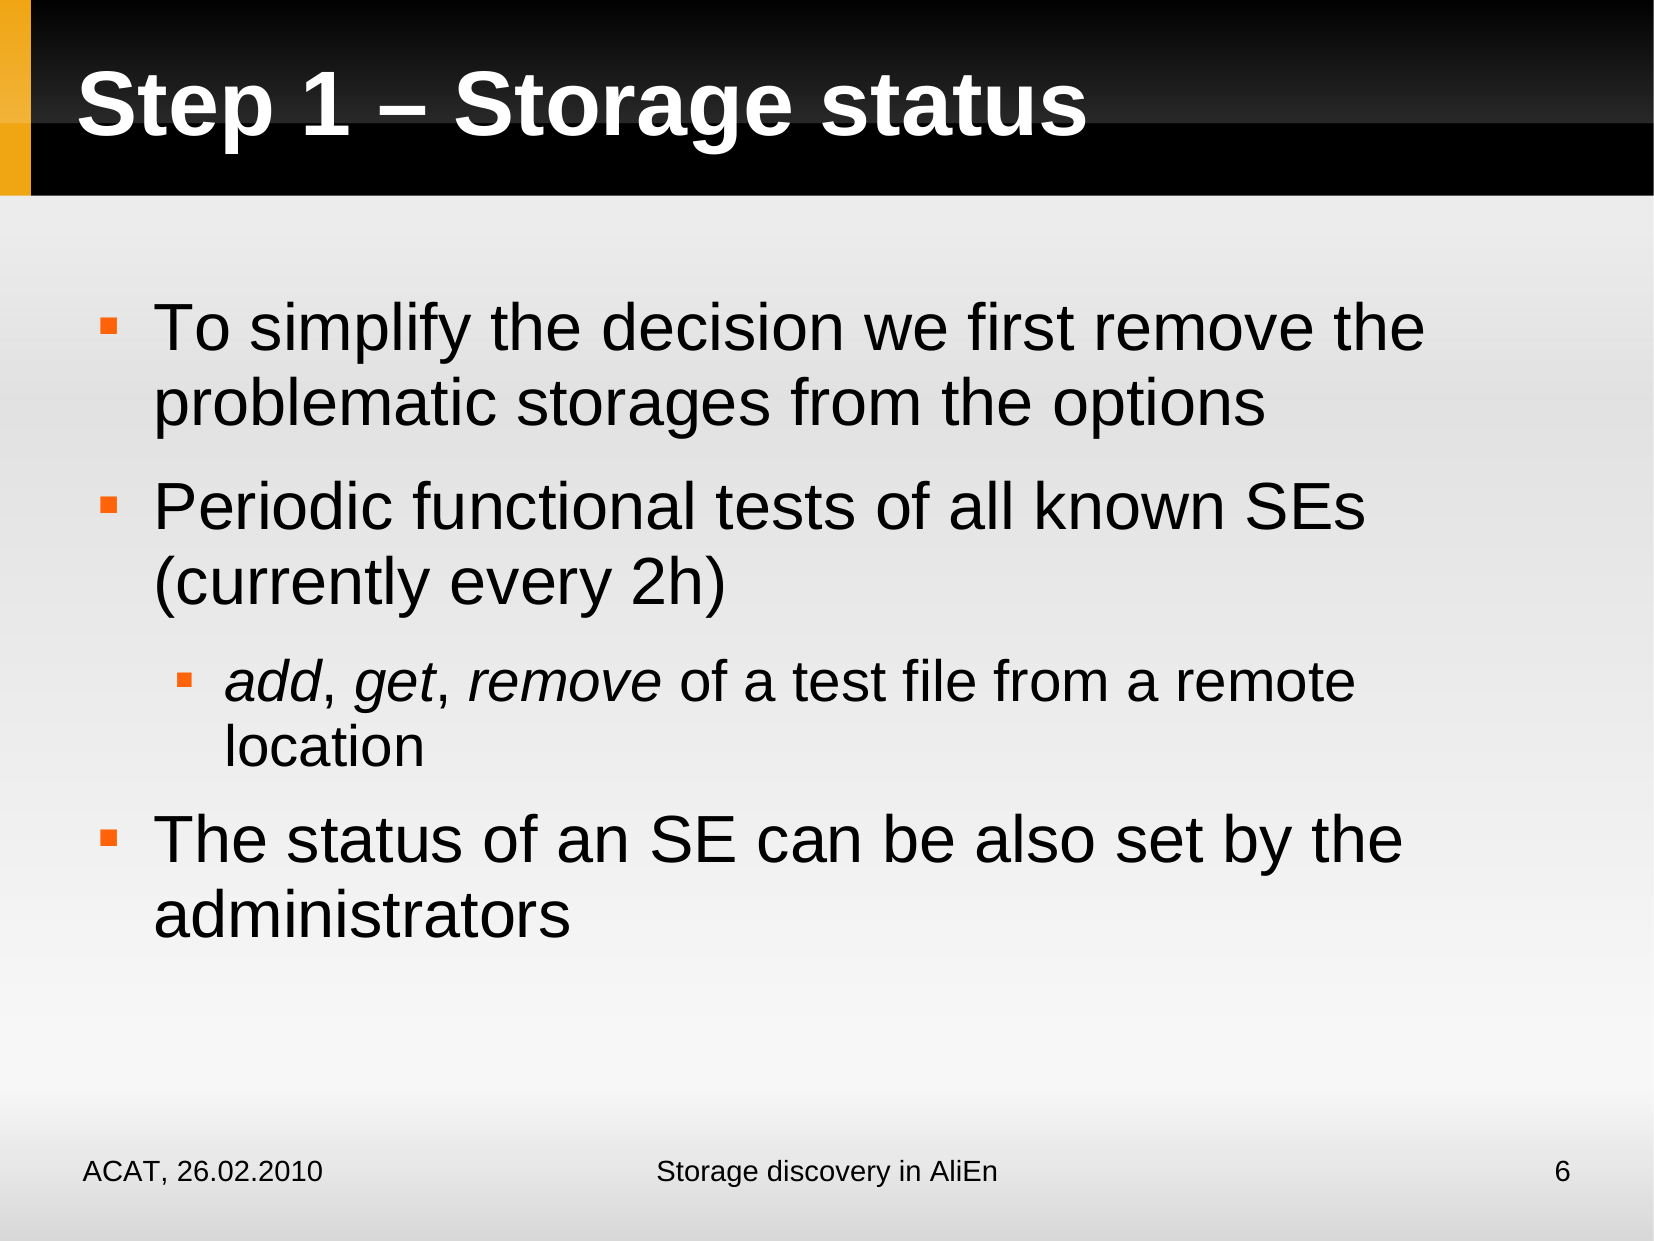

# Step 1 – Storage status
To simplify the decision we first remove the problematic storages from the options
Periodic functional tests of all known SEs (currently every 2h)
add, get, remove of a test file from a remote location
The status of an SE can be also set by the administrators
ACAT, 26.02.2010
Storage discovery in AliEn
6